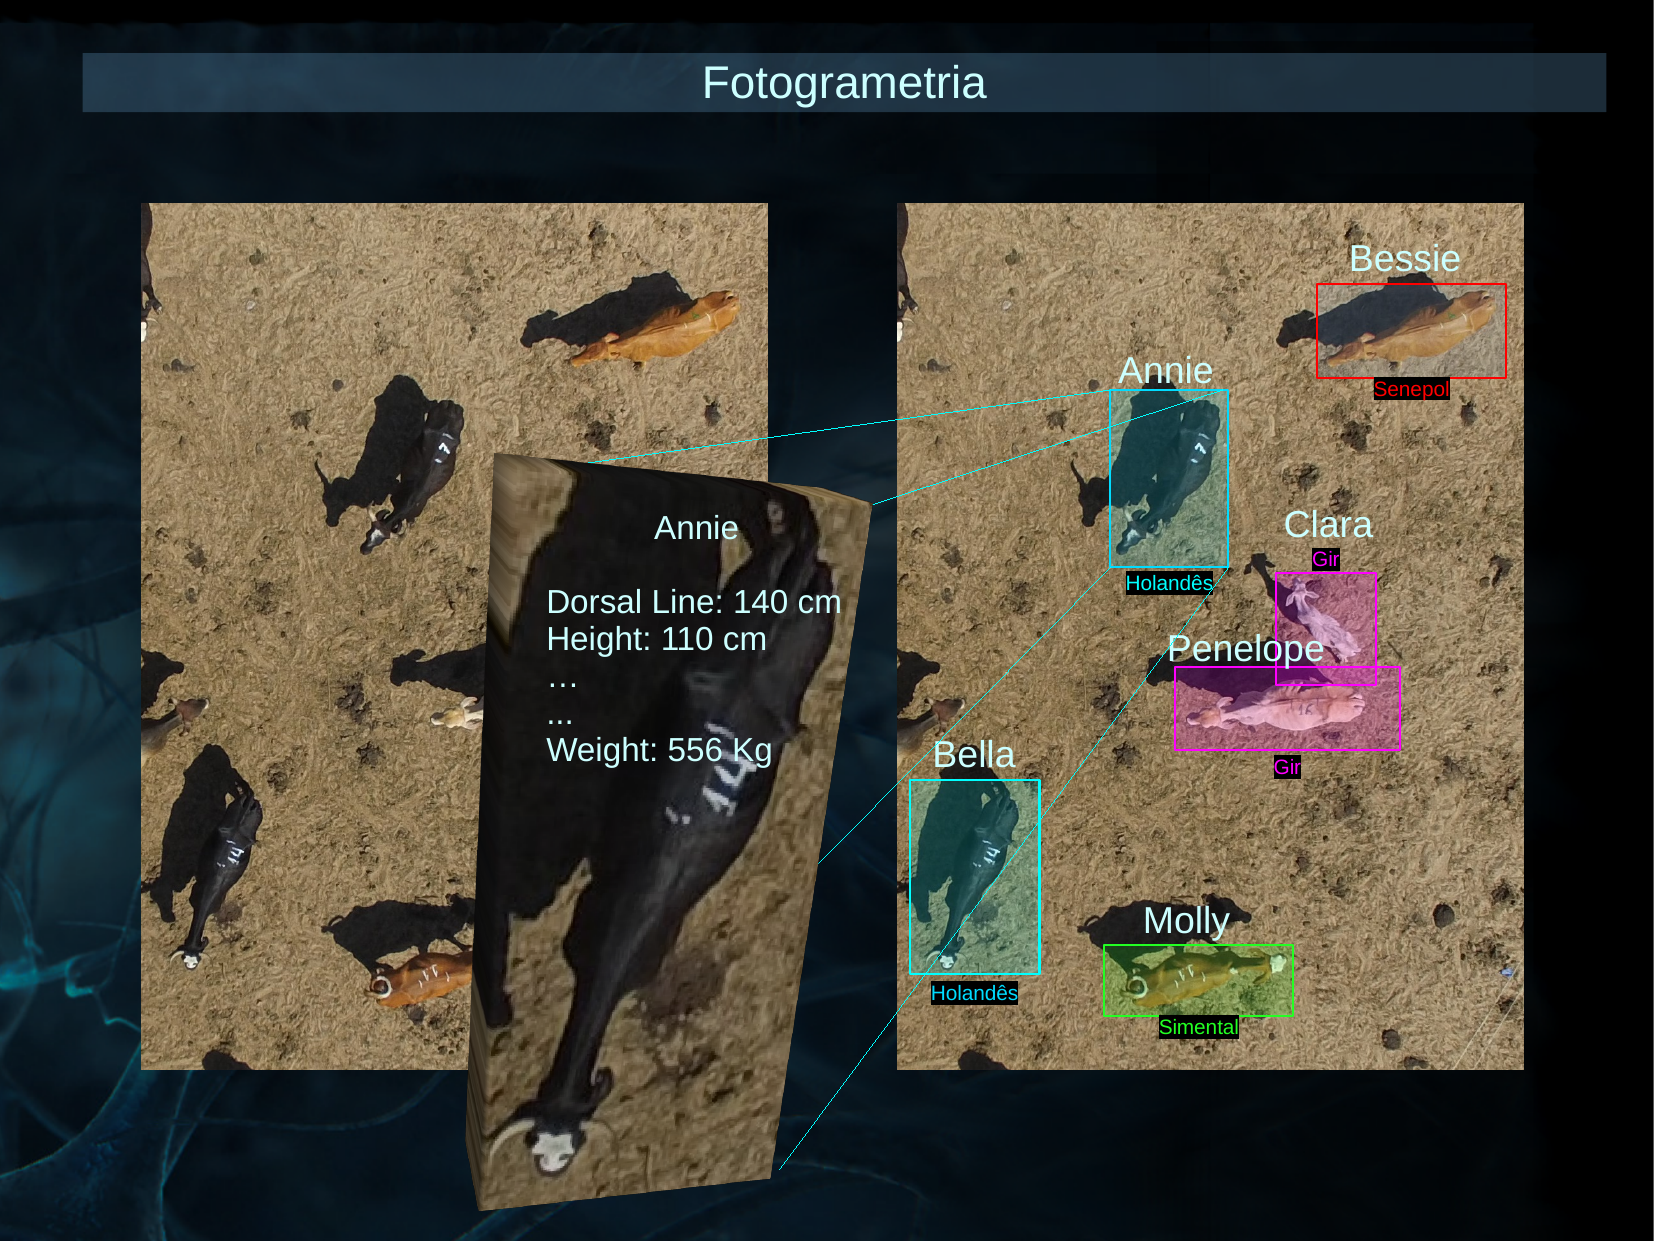

Fotogrametria
Bessie
Senepol
Annie
Holandês
Clara
Annie
Dorsal Line: 140 cm
Height: 110 cm
…
...
Weight: 556 Kg
Gir
Penelope
Gir
Bella
Holandês
Molly
Simental